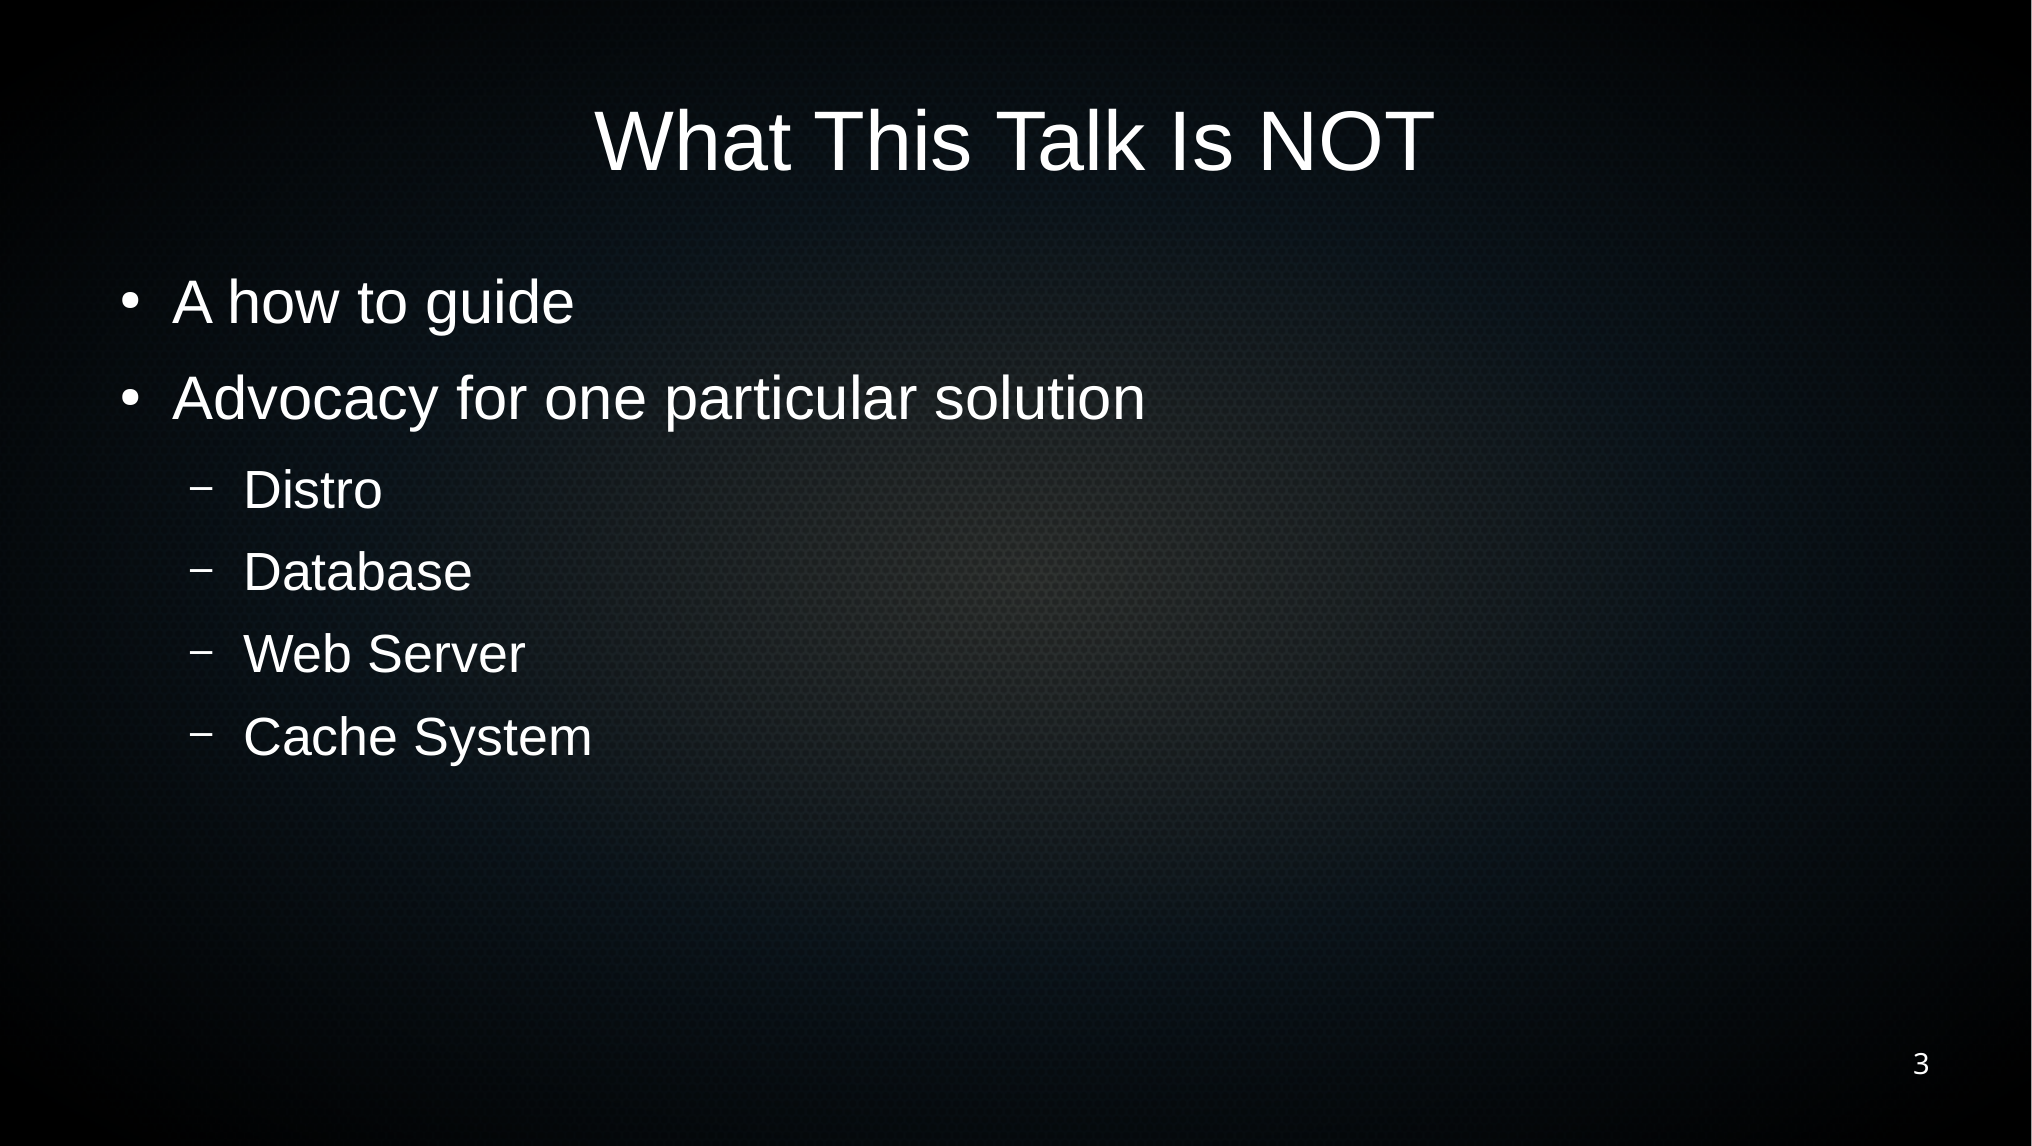

# What This Talk Is NOT
A how to guide
Advocacy for one particular solution
Distro
Database
Web Server
Cache System
3